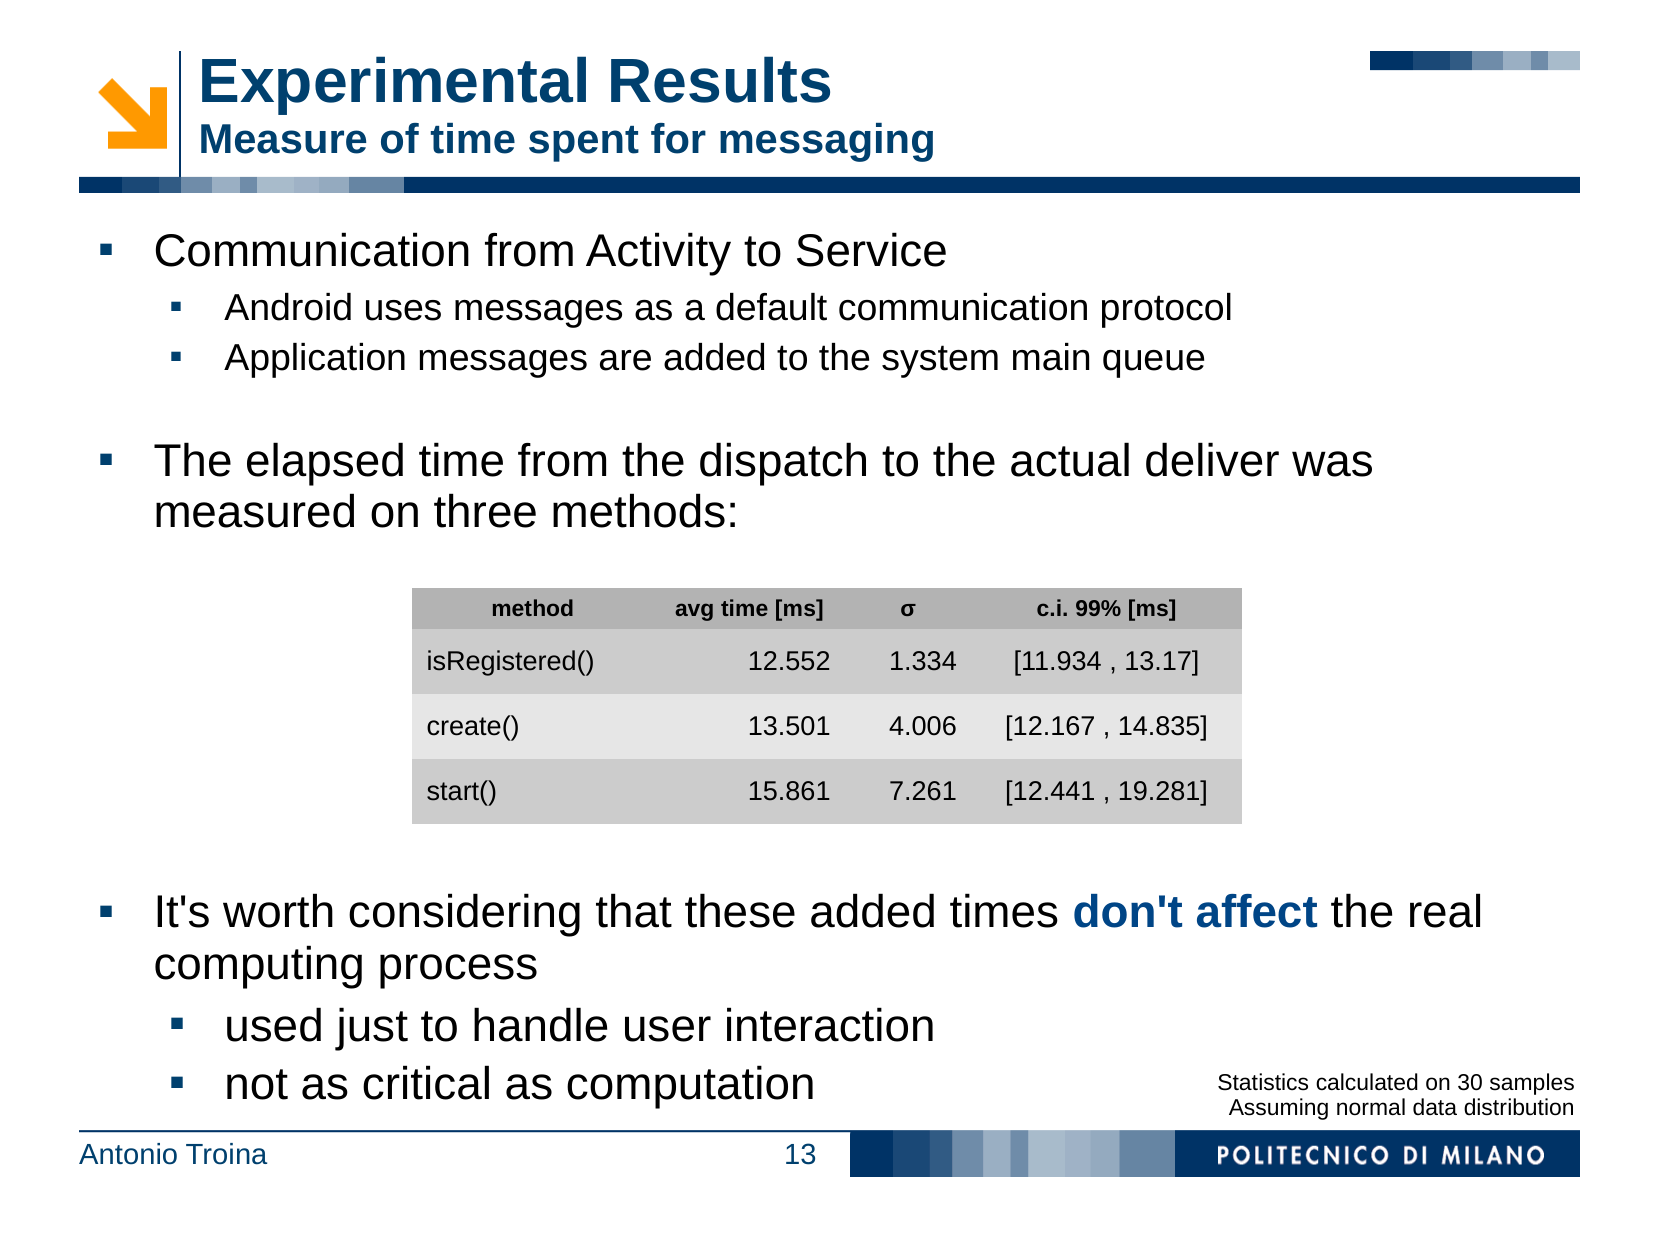

# Experimental Results Measure of time spent for messaging
Communication from Activity to Service
Android uses messages as a default communication protocol
Application messages are added to the system main queue
The elapsed time from the dispatch to the actual deliver was measured on three methods:
| method | avg time [ms] | σ | c.i. 99% [ms] |
| --- | --- | --- | --- |
| isRegistered() | 12.552 | 1.334 | [11.934 , 13.17] |
| create() | 13.501 | 4.006 | [12.167 , 14.835] |
| start() | 15.861 | 7.261 | [12.441 , 19.281] |
It's worth considering that these added times don't affect the real computing process
used just to handle user interaction
not as critical as computation
Statistics calculated on 30 samples
Assuming normal data distribution
13